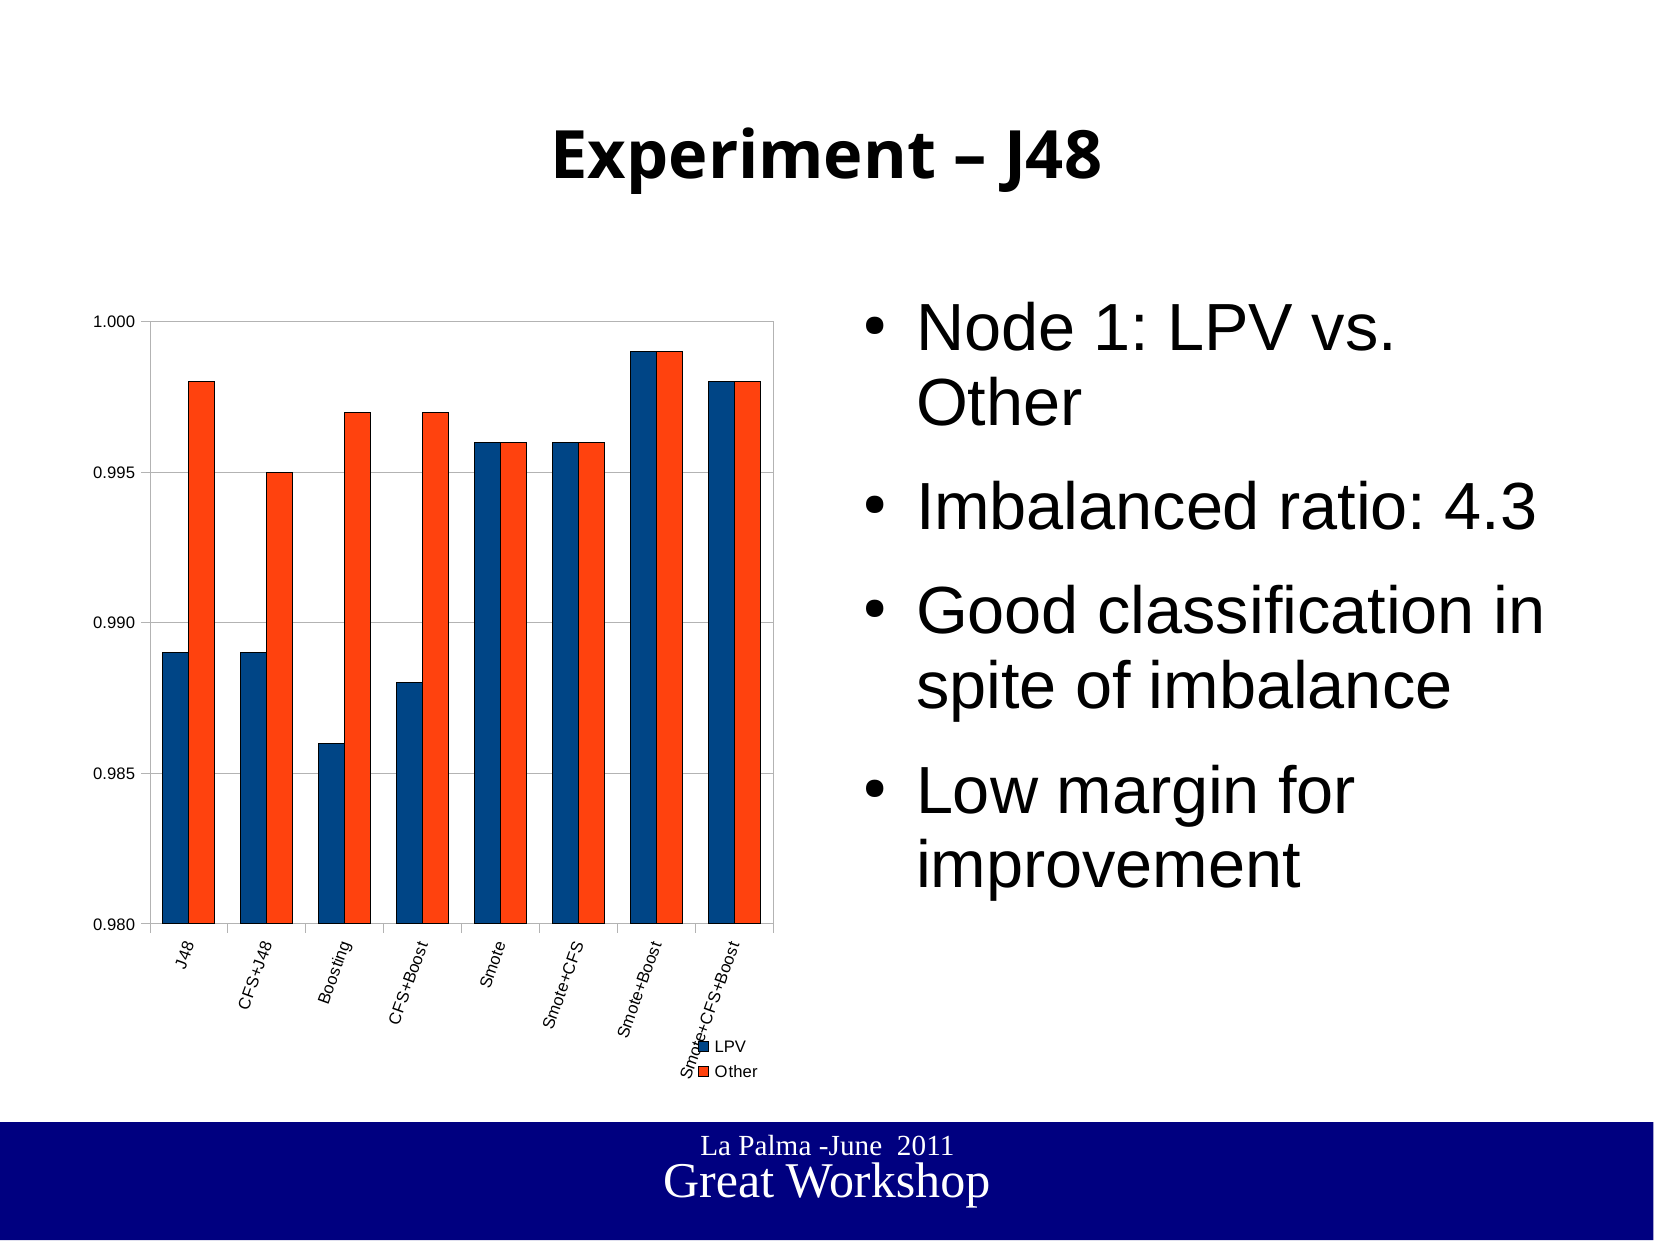

# Experiment – J48
### Chart
| Category | LPV | Other |
|---|---|---|
| J48 | 0.989 | 0.998 |
| CFS+J48 | 0.989 | 0.995 |
| Boosting | 0.986 | 0.997 |
| CFS+Boost | 0.988 | 0.997 |
| Smote | 0.996 | 0.996 |
| Smote+CFS | 0.996 | 0.996 |
| Smote+Boost | 0.999 | 0.999 |
| Smote+CFS+Boost | 0.998 | 0.998 |Node 1: LPV vs. Other
Imbalanced ratio: 4.3
Good classification in spite of imbalance
Low margin for improvement